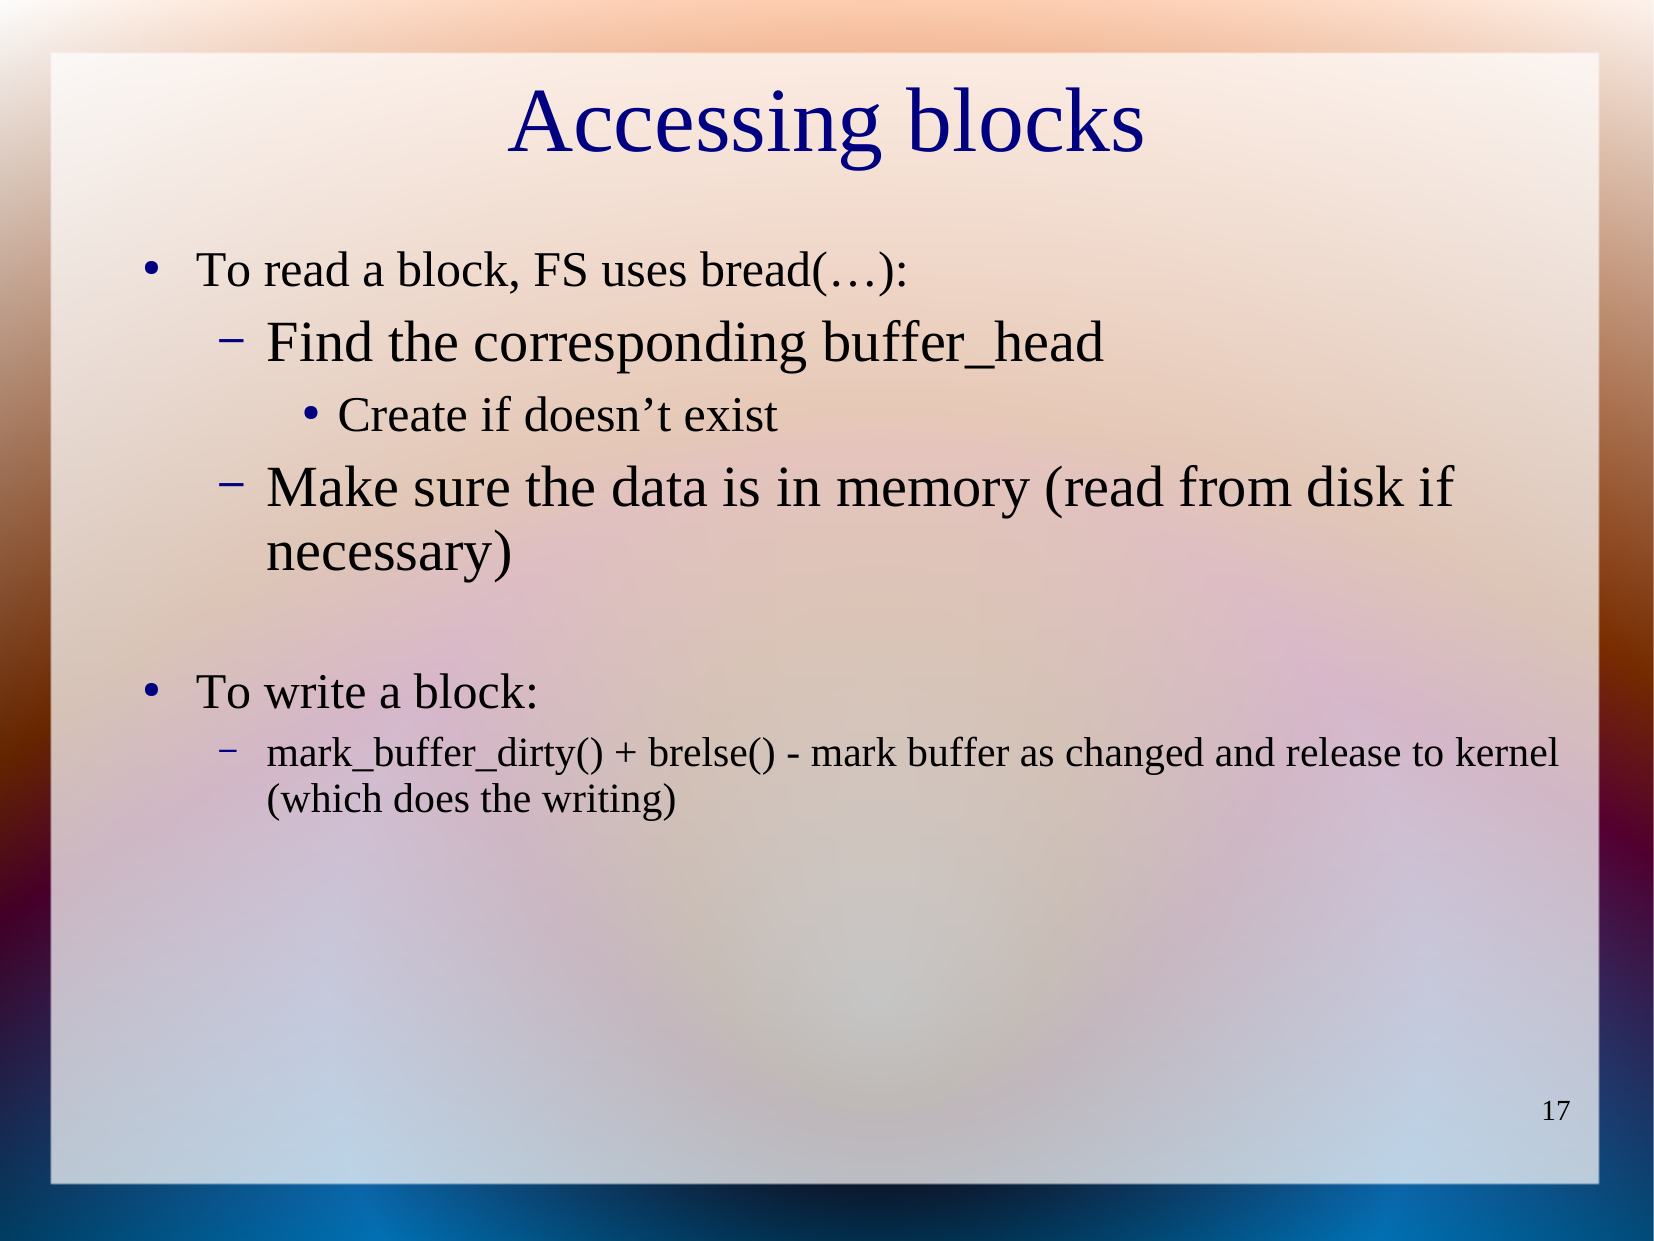

# Accessing blocks
To read a block, FS uses bread(…):
Find the corresponding buffer_head
Create if doesn’t exist
Make sure the data is in memory (read from disk if necessary)
To write a block:
mark_buffer_dirty() + brelse() - mark buffer as changed and release to kernel (which does the writing)
17